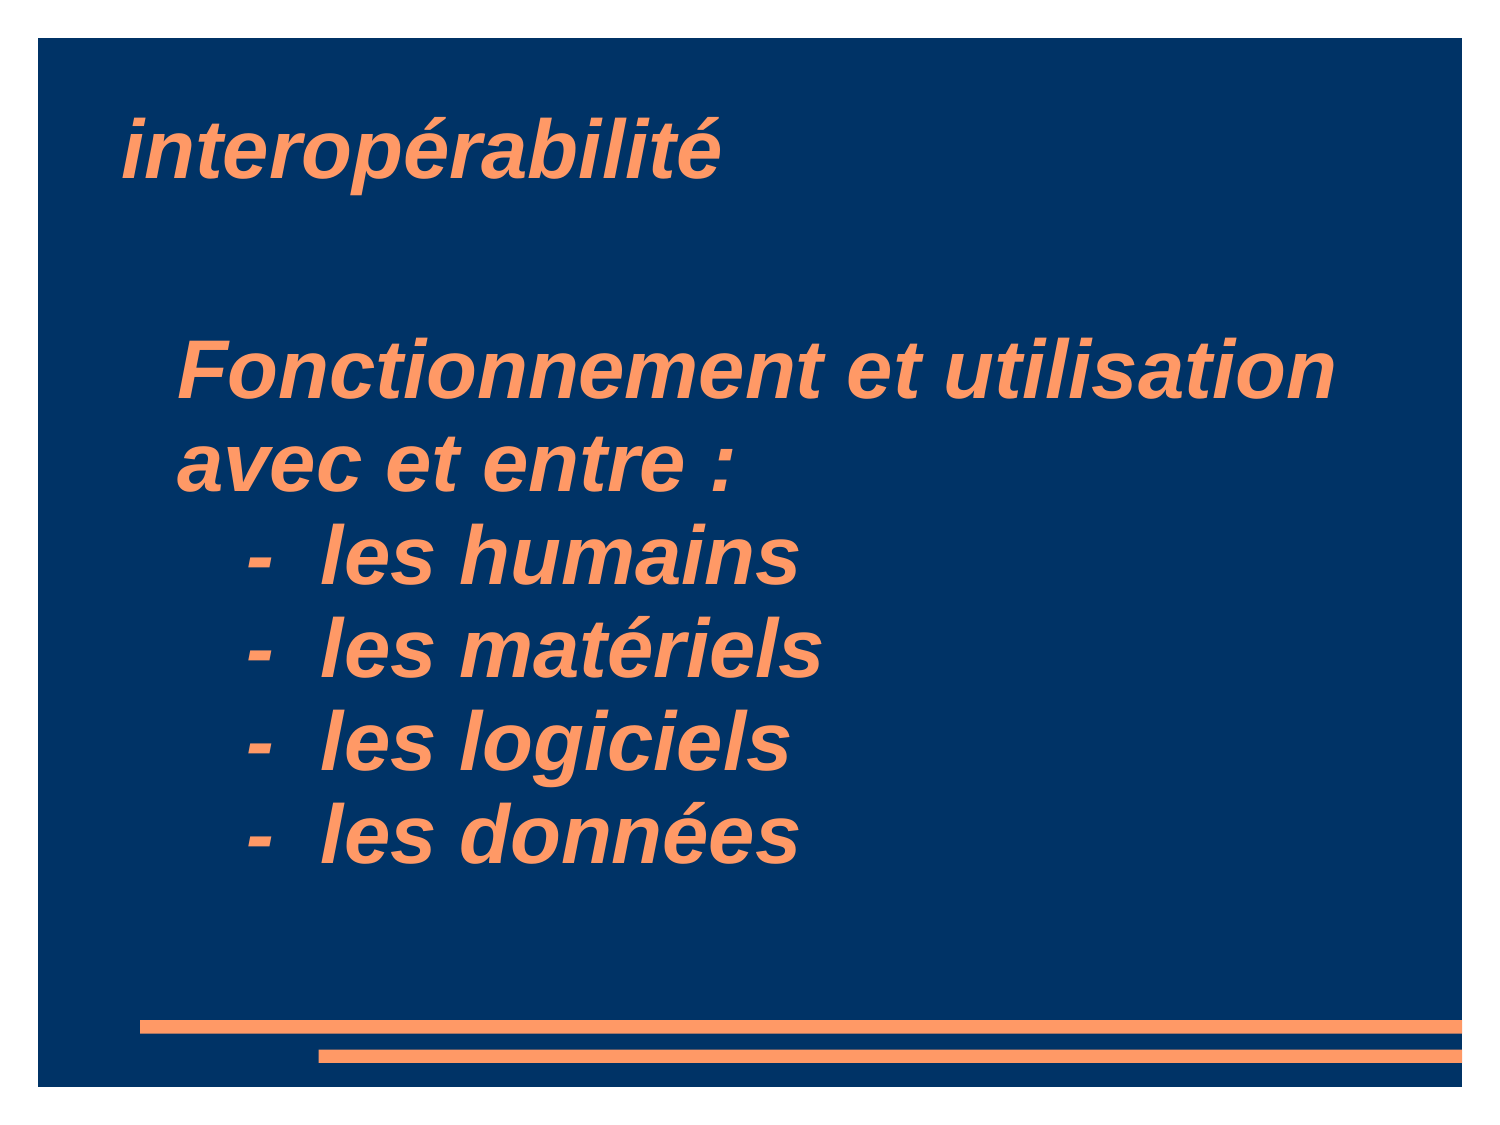

# interopérabilité
Fonctionnement et utilisation avec et entre :
 - les humains
 - les matériels
 - les logiciels
 - les données